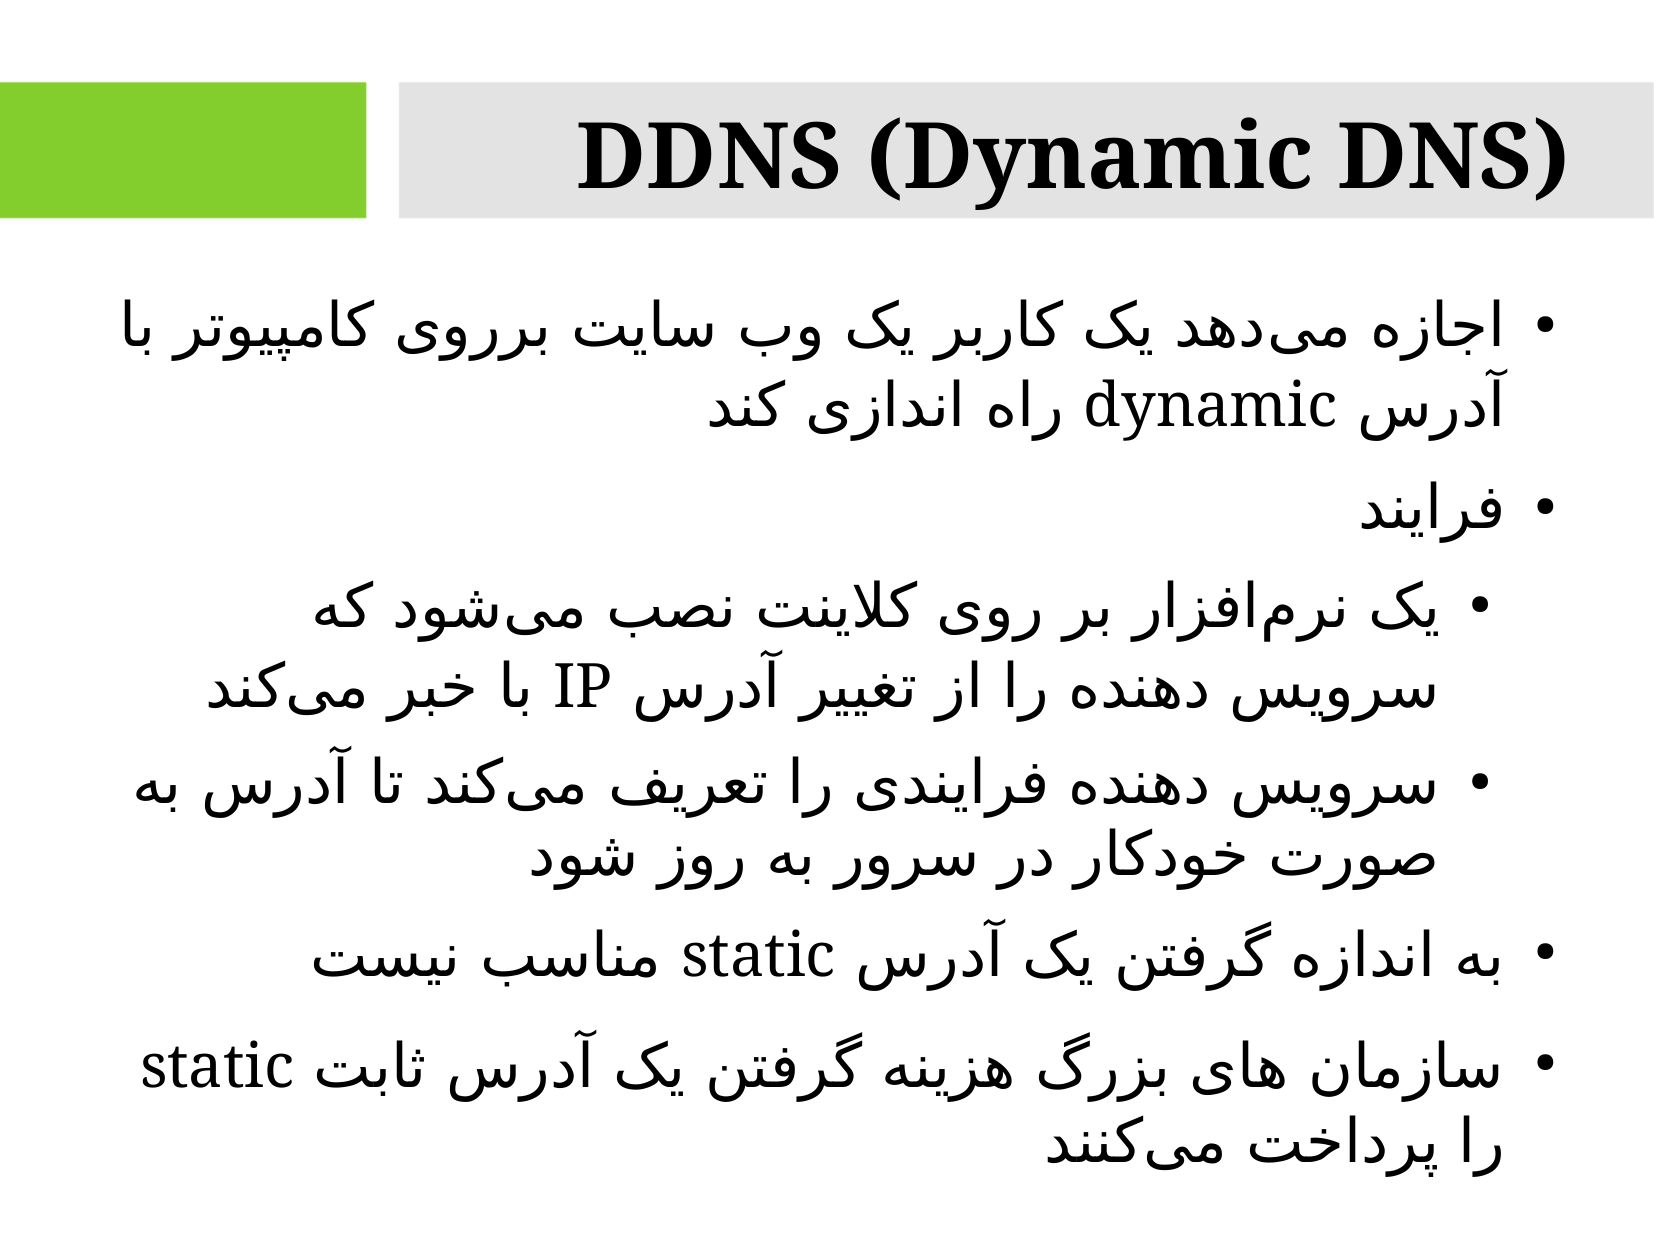

# DDNS (Dynamic DNS)
اجازه می‌دهد یک کاربر یک وب سایت برروی کامپیوتر با آدرس dynamic راه اندازی کند
فرایند
یک نرم‌افزار بر روی کلاینت نصب می‌شود که سرویس دهنده را از تغییر آدرس IP با خبر می‌کند
سرویس دهنده فرایندی را تعریف می‌کند تا آدرس به صورت خودکار در سرور به روز شود
به اندازه گرفتن یک آدرس static مناسب نیست
سازمان های بزرگ هزینه گرفتن یک آدرس ثابت static را پرداخت می‌کنند